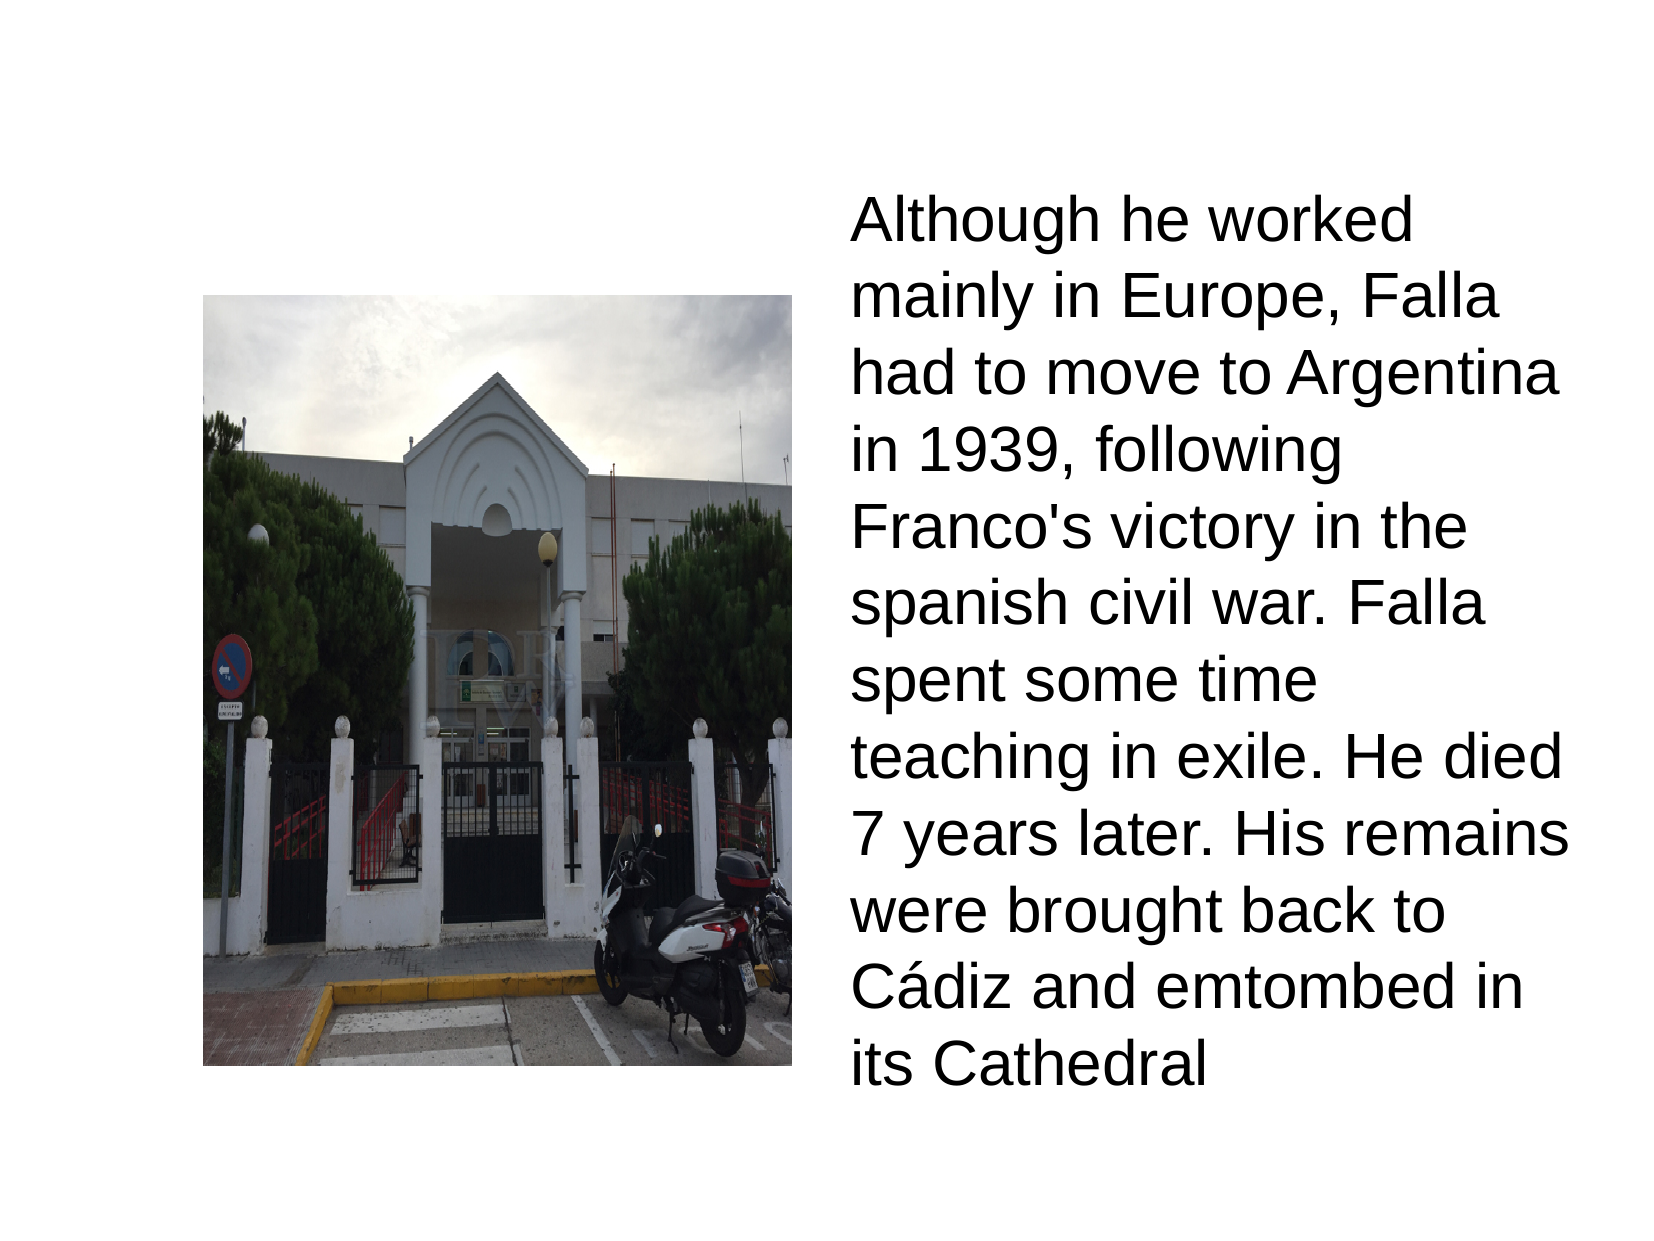

# Although he worked mainly in Europe, Falla had to move to Argentina in 1939, following Franco's victory in the spanish civil war. Falla spent some time teaching in exile. He died 7 years later. His remains were brought back to Cádiz and emtombed in its Cathedral